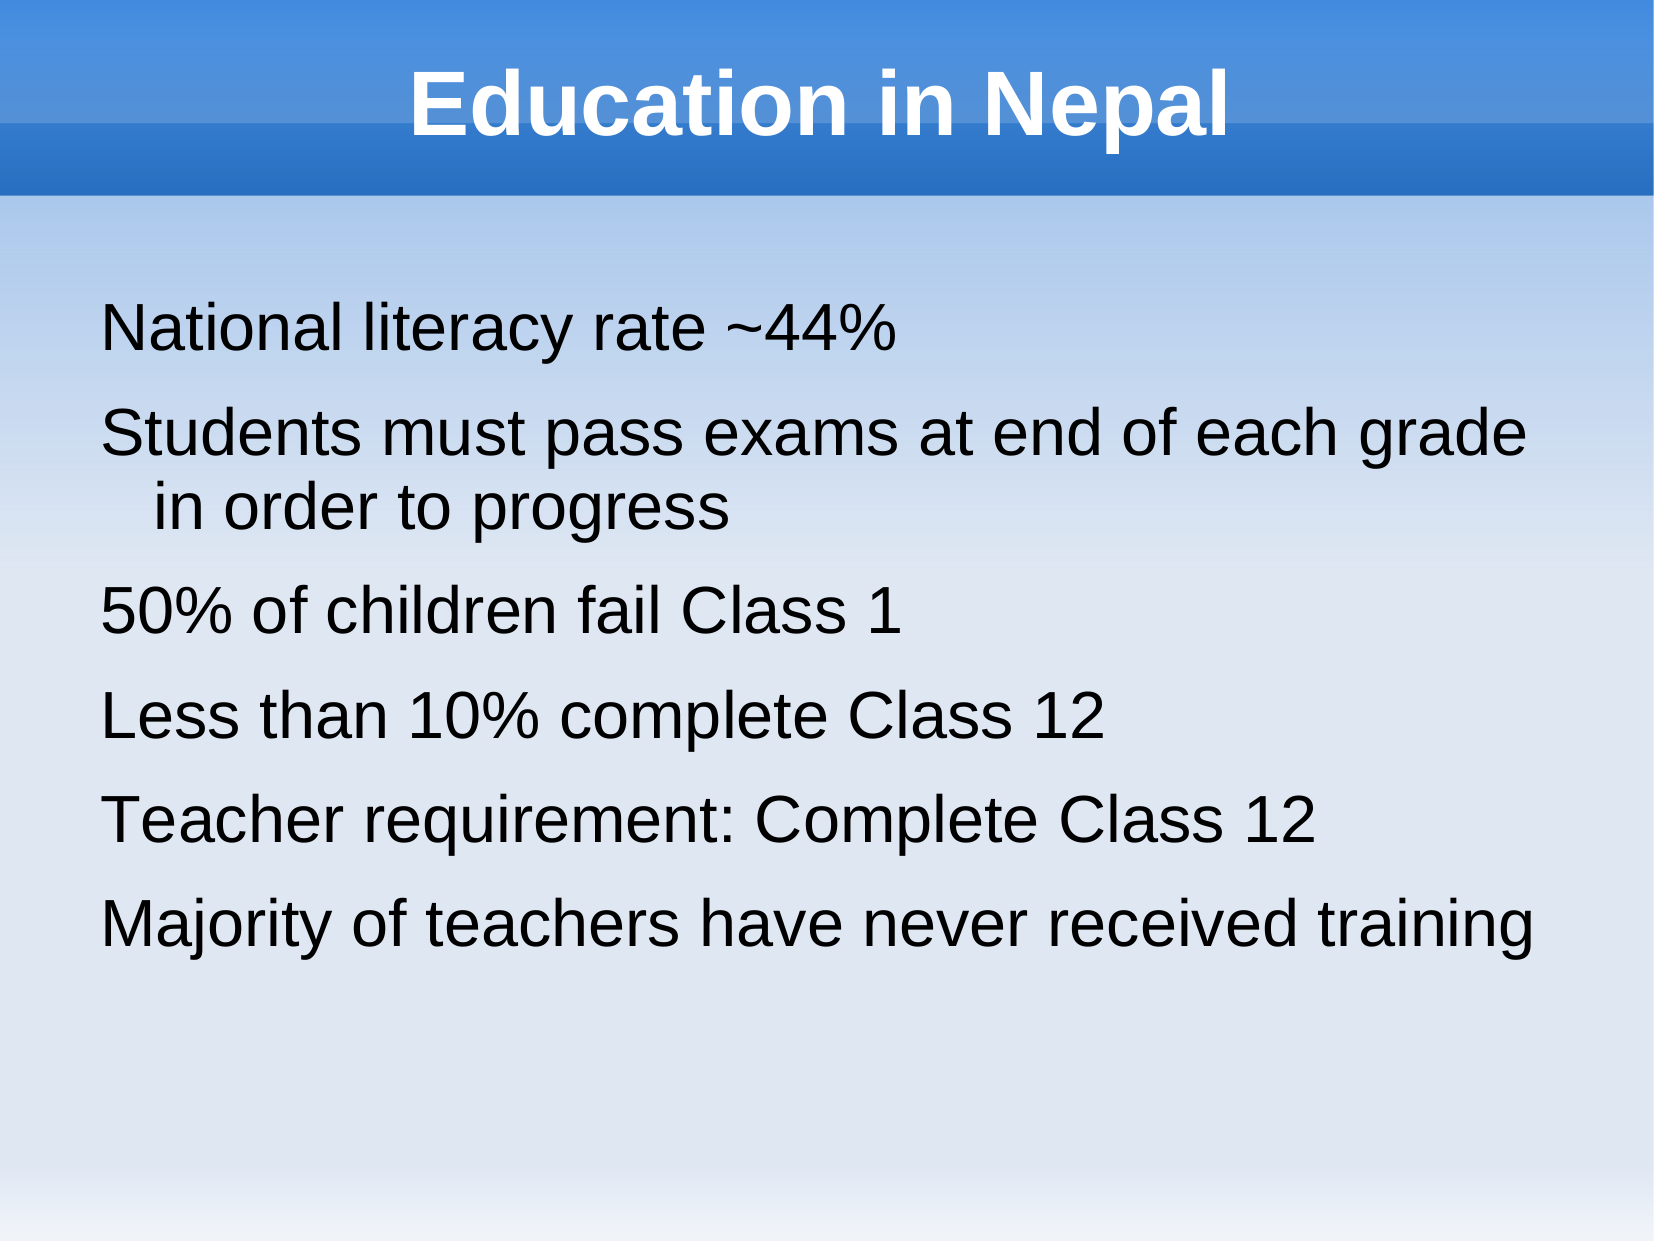

# Education in Nepal
National literacy rate ~44%
Students must pass exams at end of each grade in order to progress
50% of children fail Class 1
Less than 10% complete Class 12
Teacher requirement: Complete Class 12
Majority of teachers have never received training